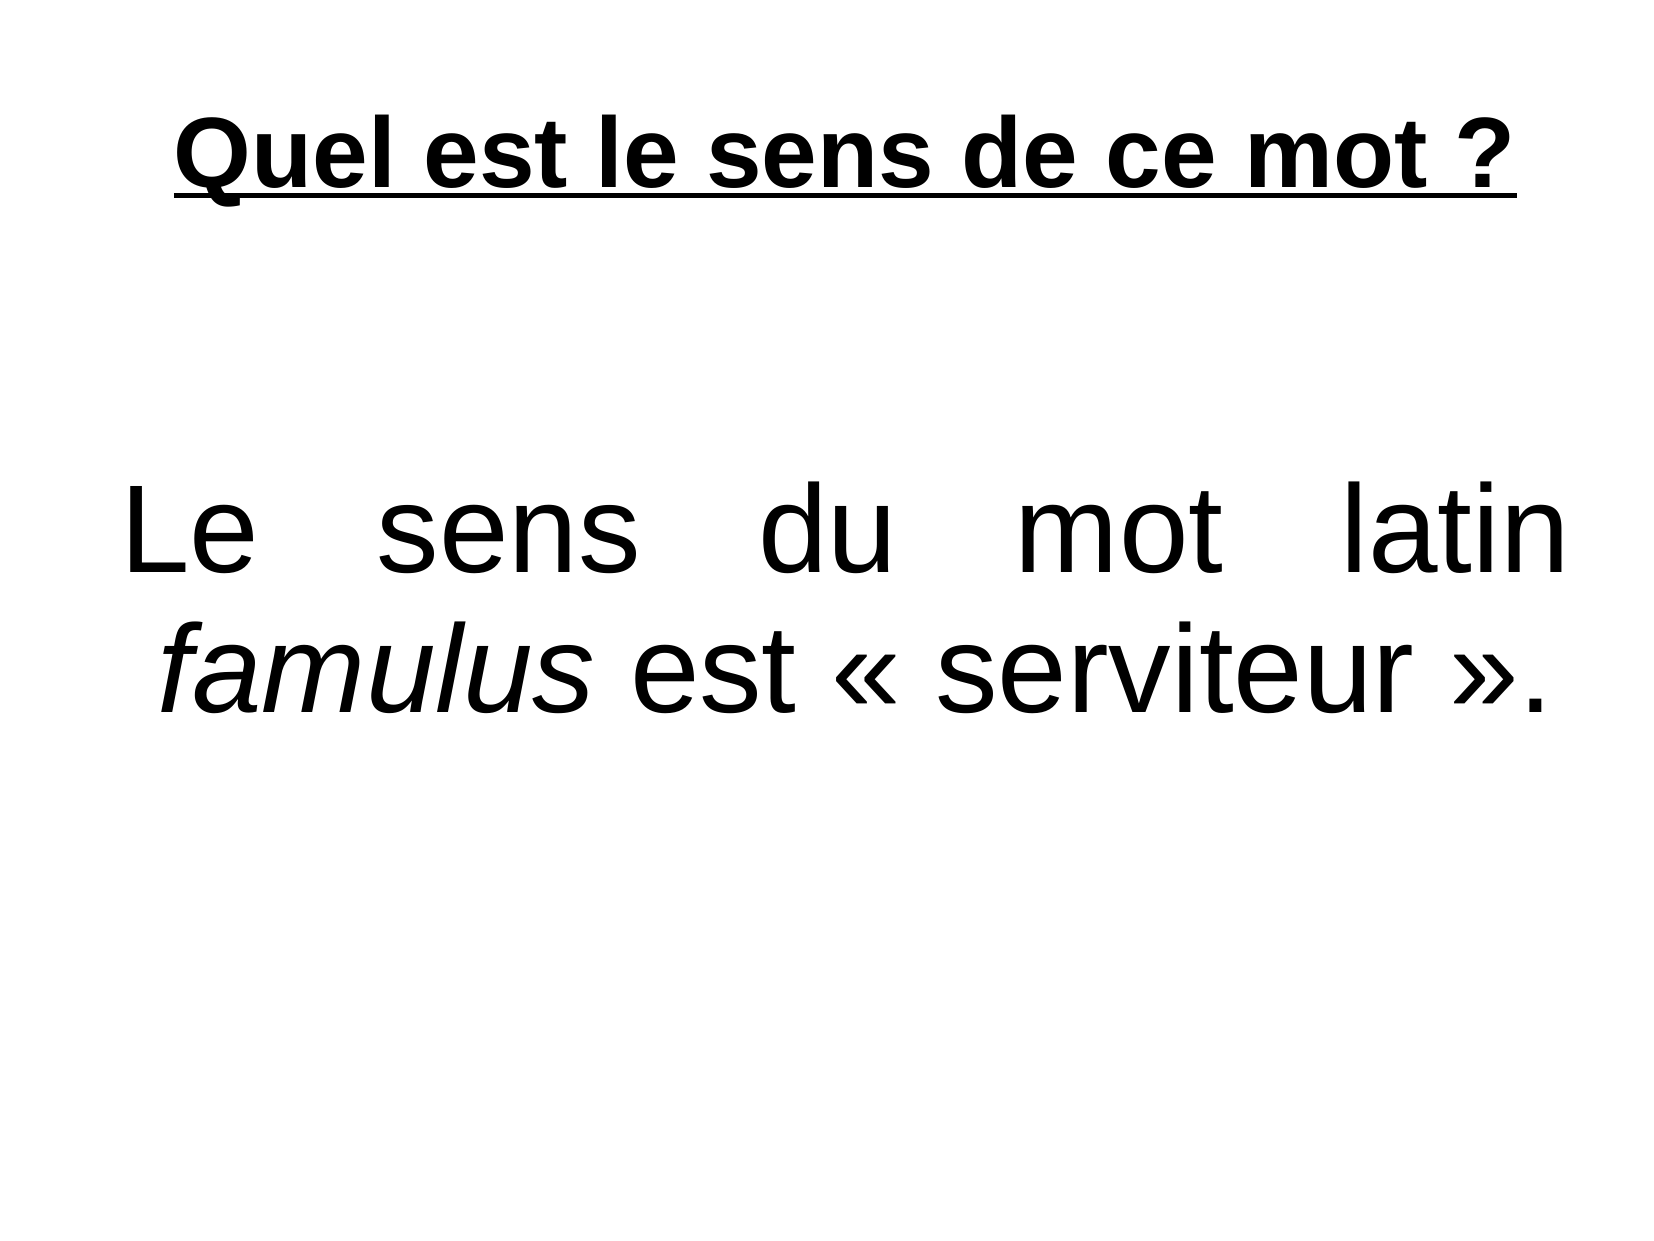

# Quel est le sens de ce mot ?
Le sens du mot latin famulus est « serviteur ».